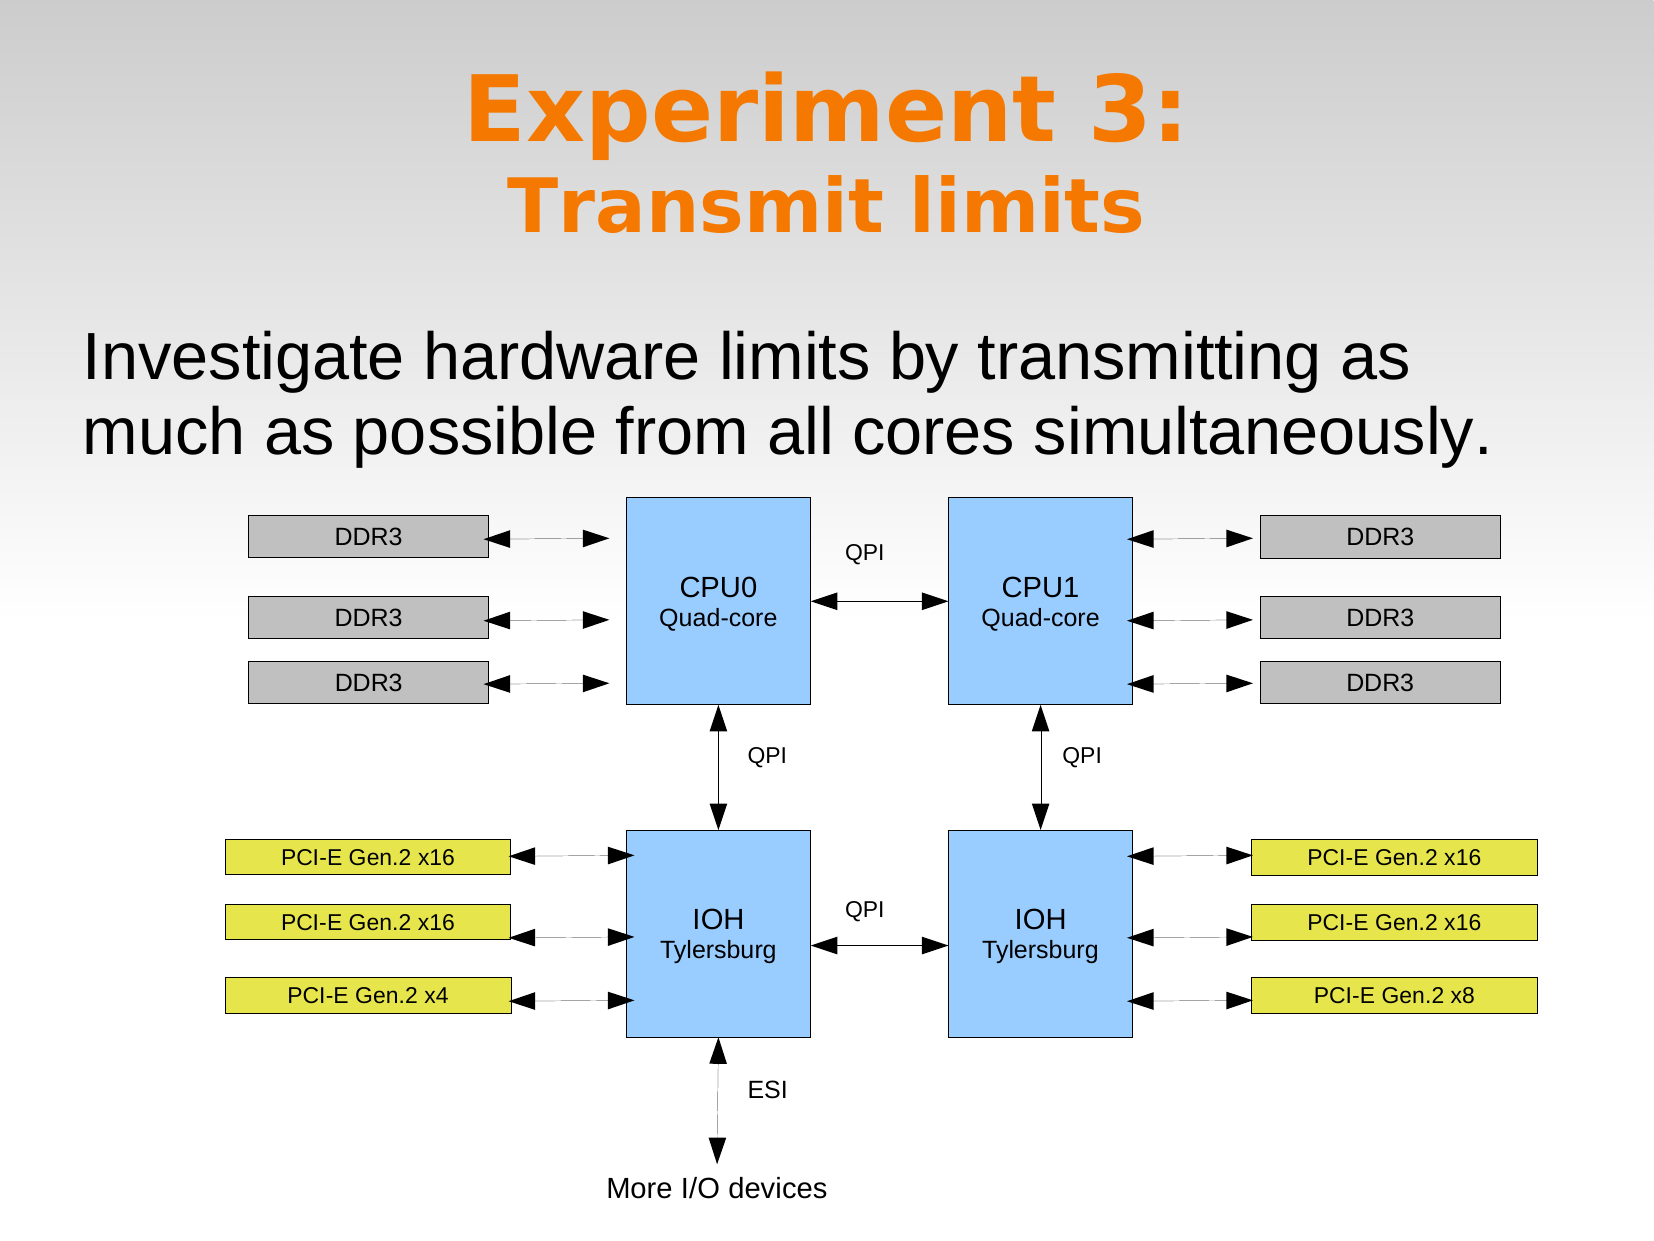

# Experiment 3: Transmit limits
Investigate hardware limits by transmitting as much as possible from all cores simultaneously.
CPU0
Quad-core
CPU1
Quad-core
DDR3
DDR3
QPI
DDR3
DDR3
DDR3
DDR3
QPI
QPI
IOH
Tylersburg
IOH
Tylersburg
PCI-E Gen.2 x16
PCI-E Gen.2 x16
QPI
PCI-E Gen.2 x16
PCI-E Gen.2 x16
PCI-E Gen.2 x4
PCI-E Gen.2 x8
ESI
More I/O devices